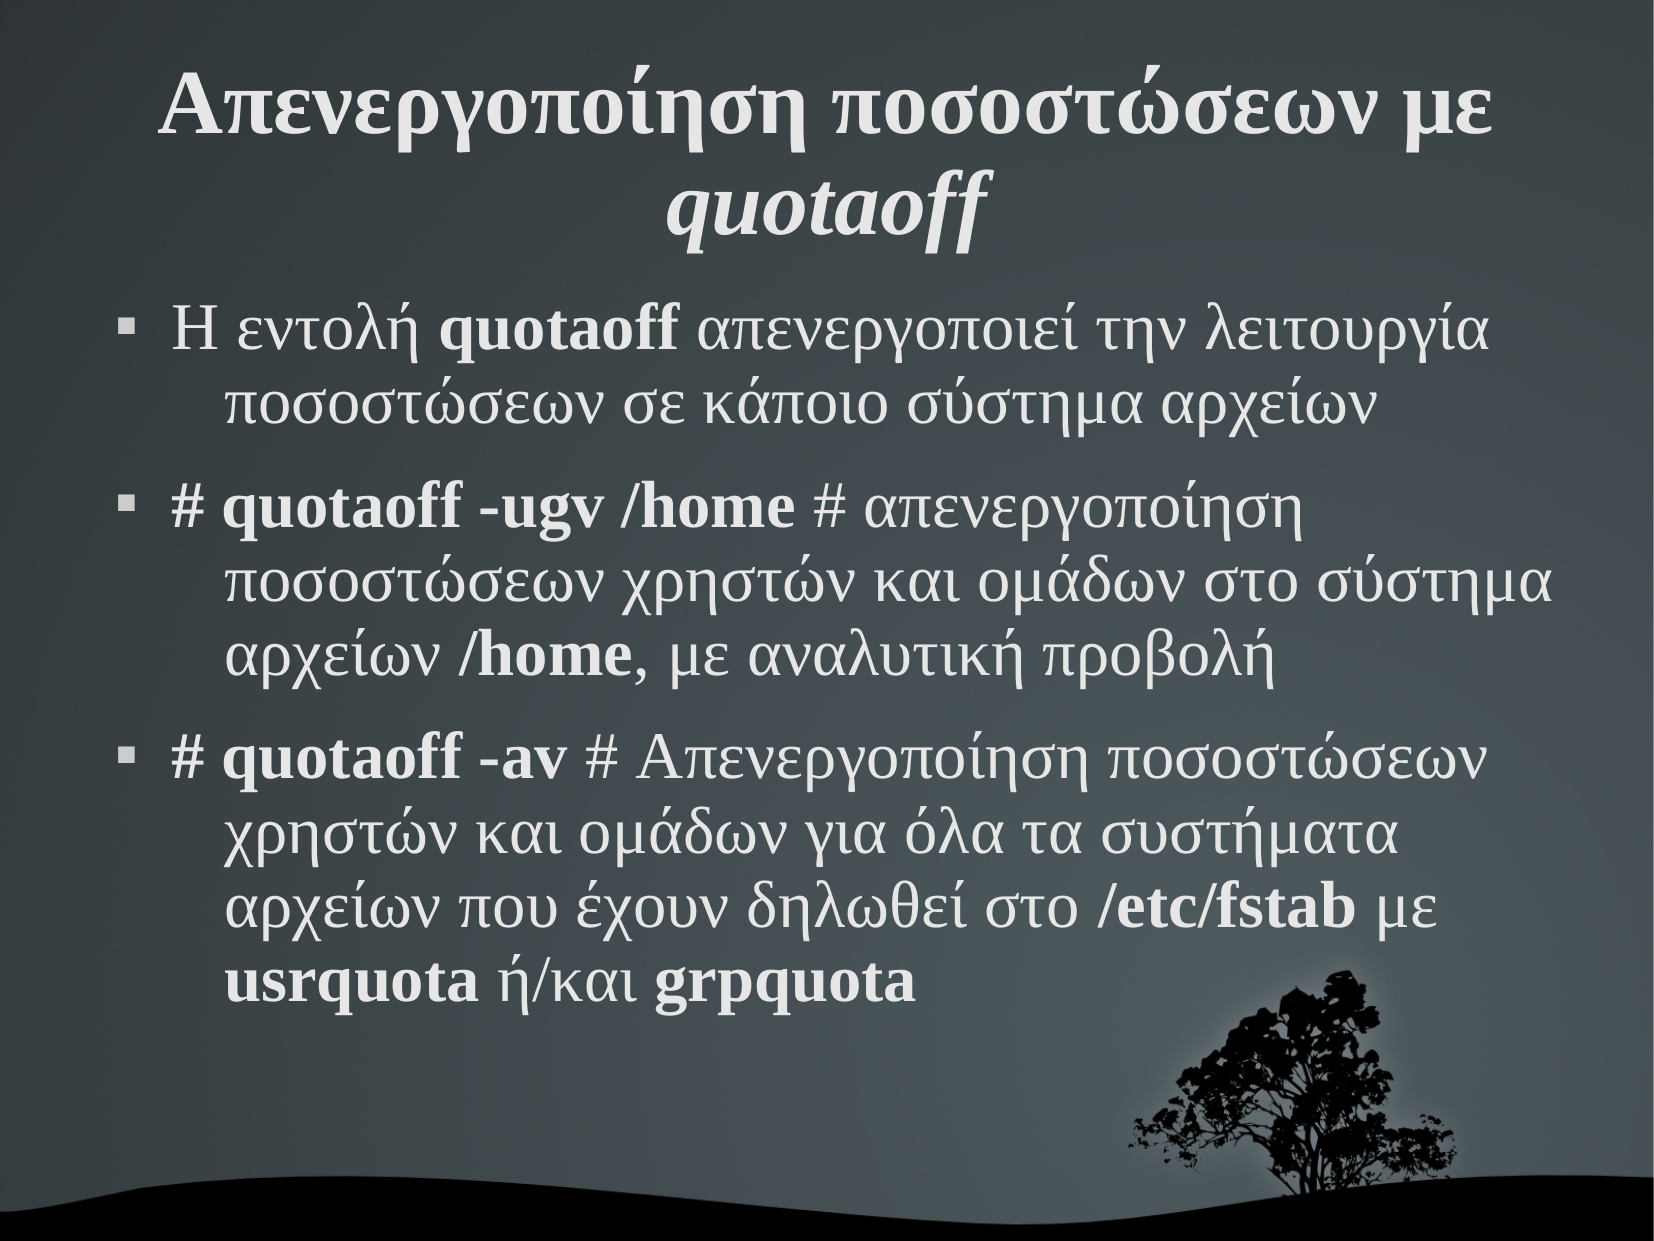

Απενεργοποίηση ποσοστώσεων με quotaoff
# Η εντολή quotaoff απενεργοποιεί την λειτουργία ποσοστώσεων σε κάποιο σύστημα αρχείων
# quotaoff -ugv /home # απενεργοποίηση ποσοστώσεων χρηστών και ομάδων στο σύστημα αρχείων /home, με αναλυτική προβολή
# quotaoff -av # Απενεργοποίηση ποσοστώσεων χρηστών και ομάδων για όλα τα συστήματα αρχείων που έχουν δηλωθεί στο /etc/fstab με usrquota ή/και grpquota